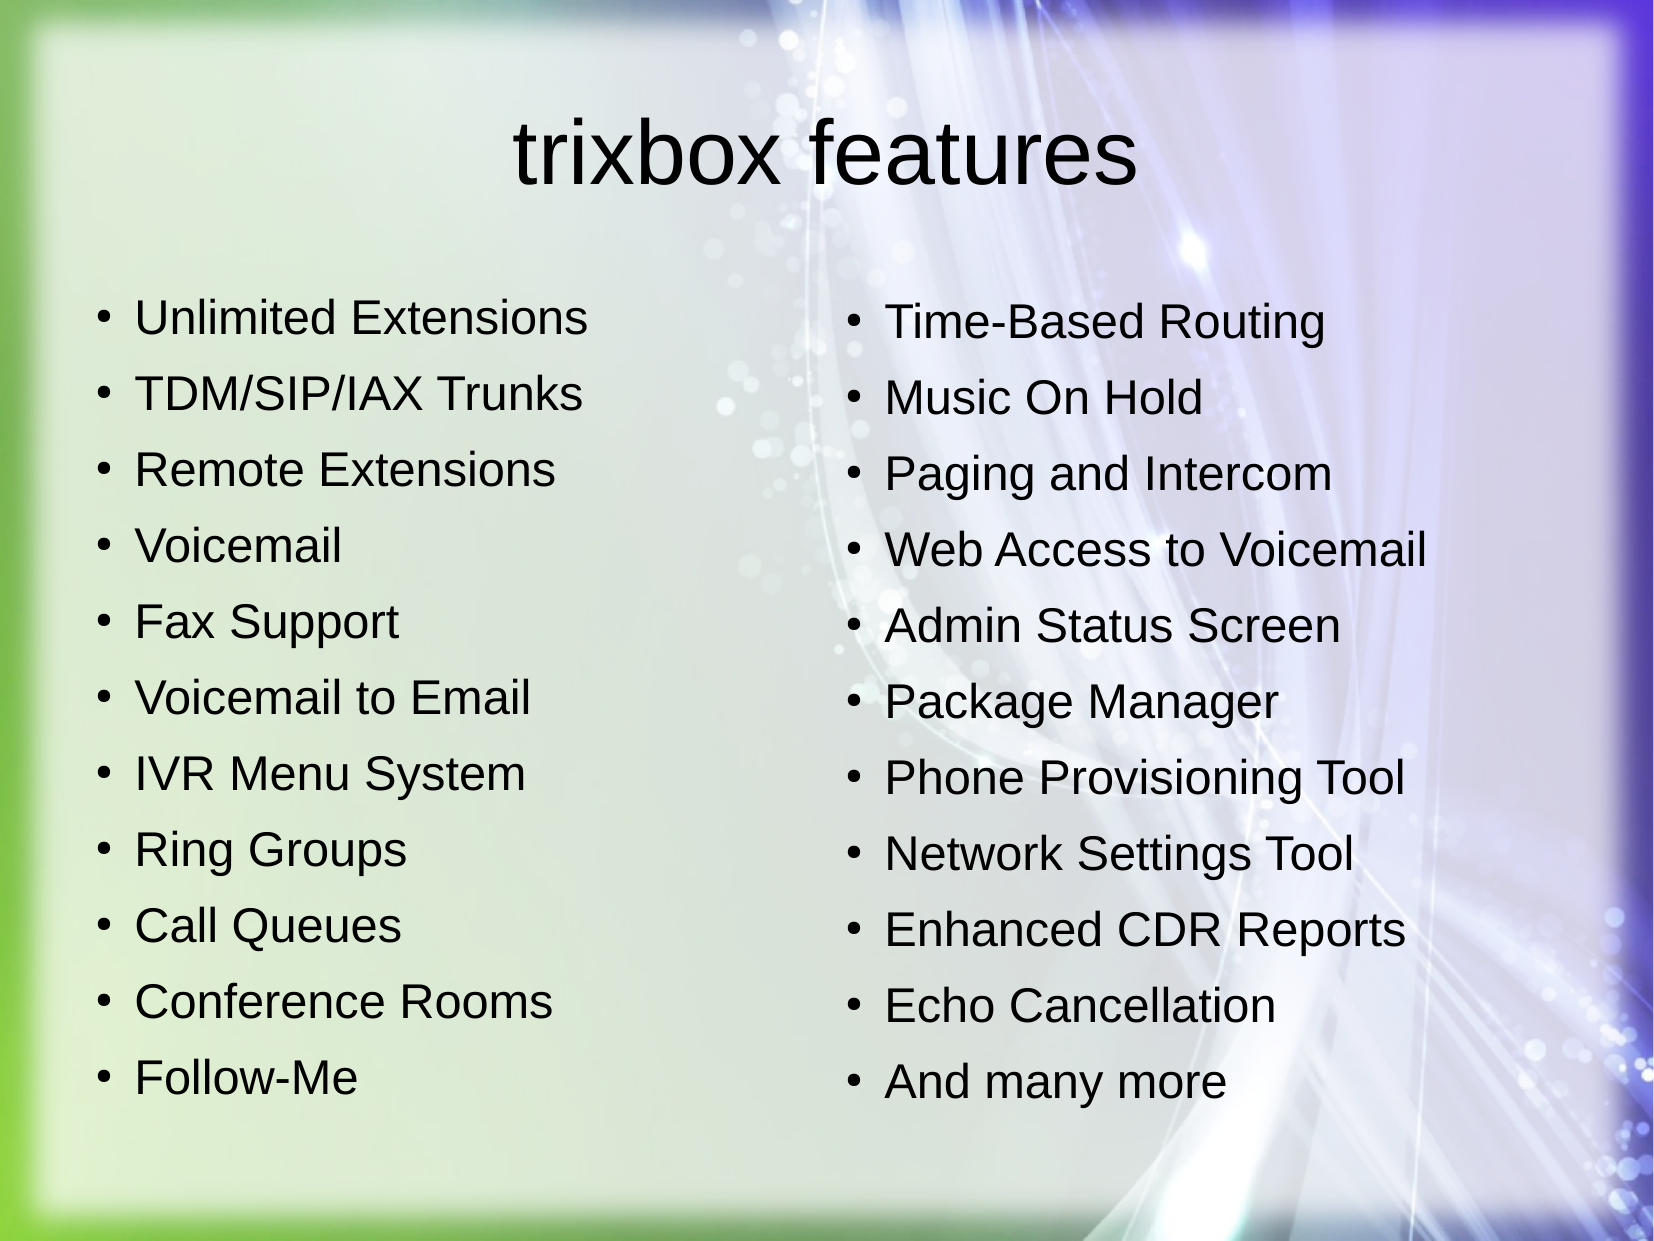

# trixbox features
Unlimited Extensions
TDM/SIP/IAX Trunks
Remote Extensions
Voicemail
Fax Support
Voicemail to Email
IVR Menu System
Ring Groups
Call Queues
Conference Rooms
Follow-Me
Time-Based Routing
Music On Hold
Paging and Intercom
Web Access to Voicemail
Admin Status Screen
Package Manager
Phone Provisioning Tool
Network Settings Tool
Enhanced CDR Reports
Echo Cancellation
And many more